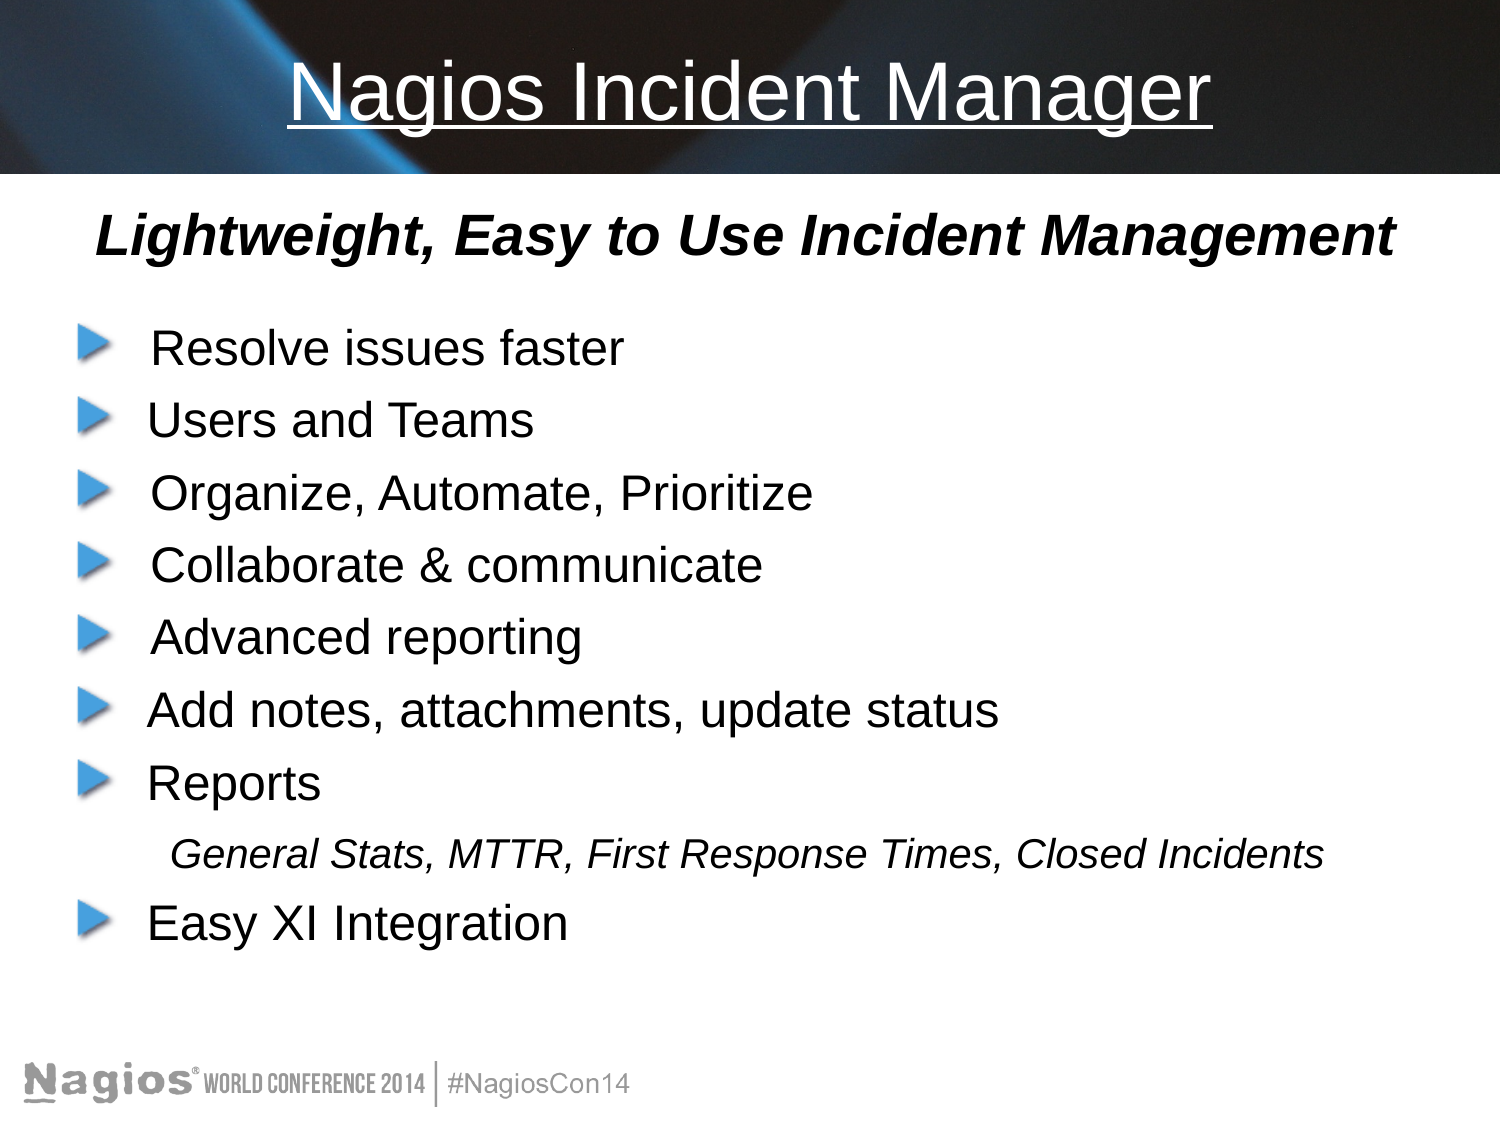

# Nagios Incident Manager
Lightweight, Easy to Use Incident Management
	Resolve issues faster
 Users and Teams
	Organize, Automate, Prioritize
	Collaborate & communicate
	Advanced reporting
 Add notes, attachments, update status
 Reports
 General Stats, MTTR, First Response Times, Closed Incidents
 Easy XI Integration